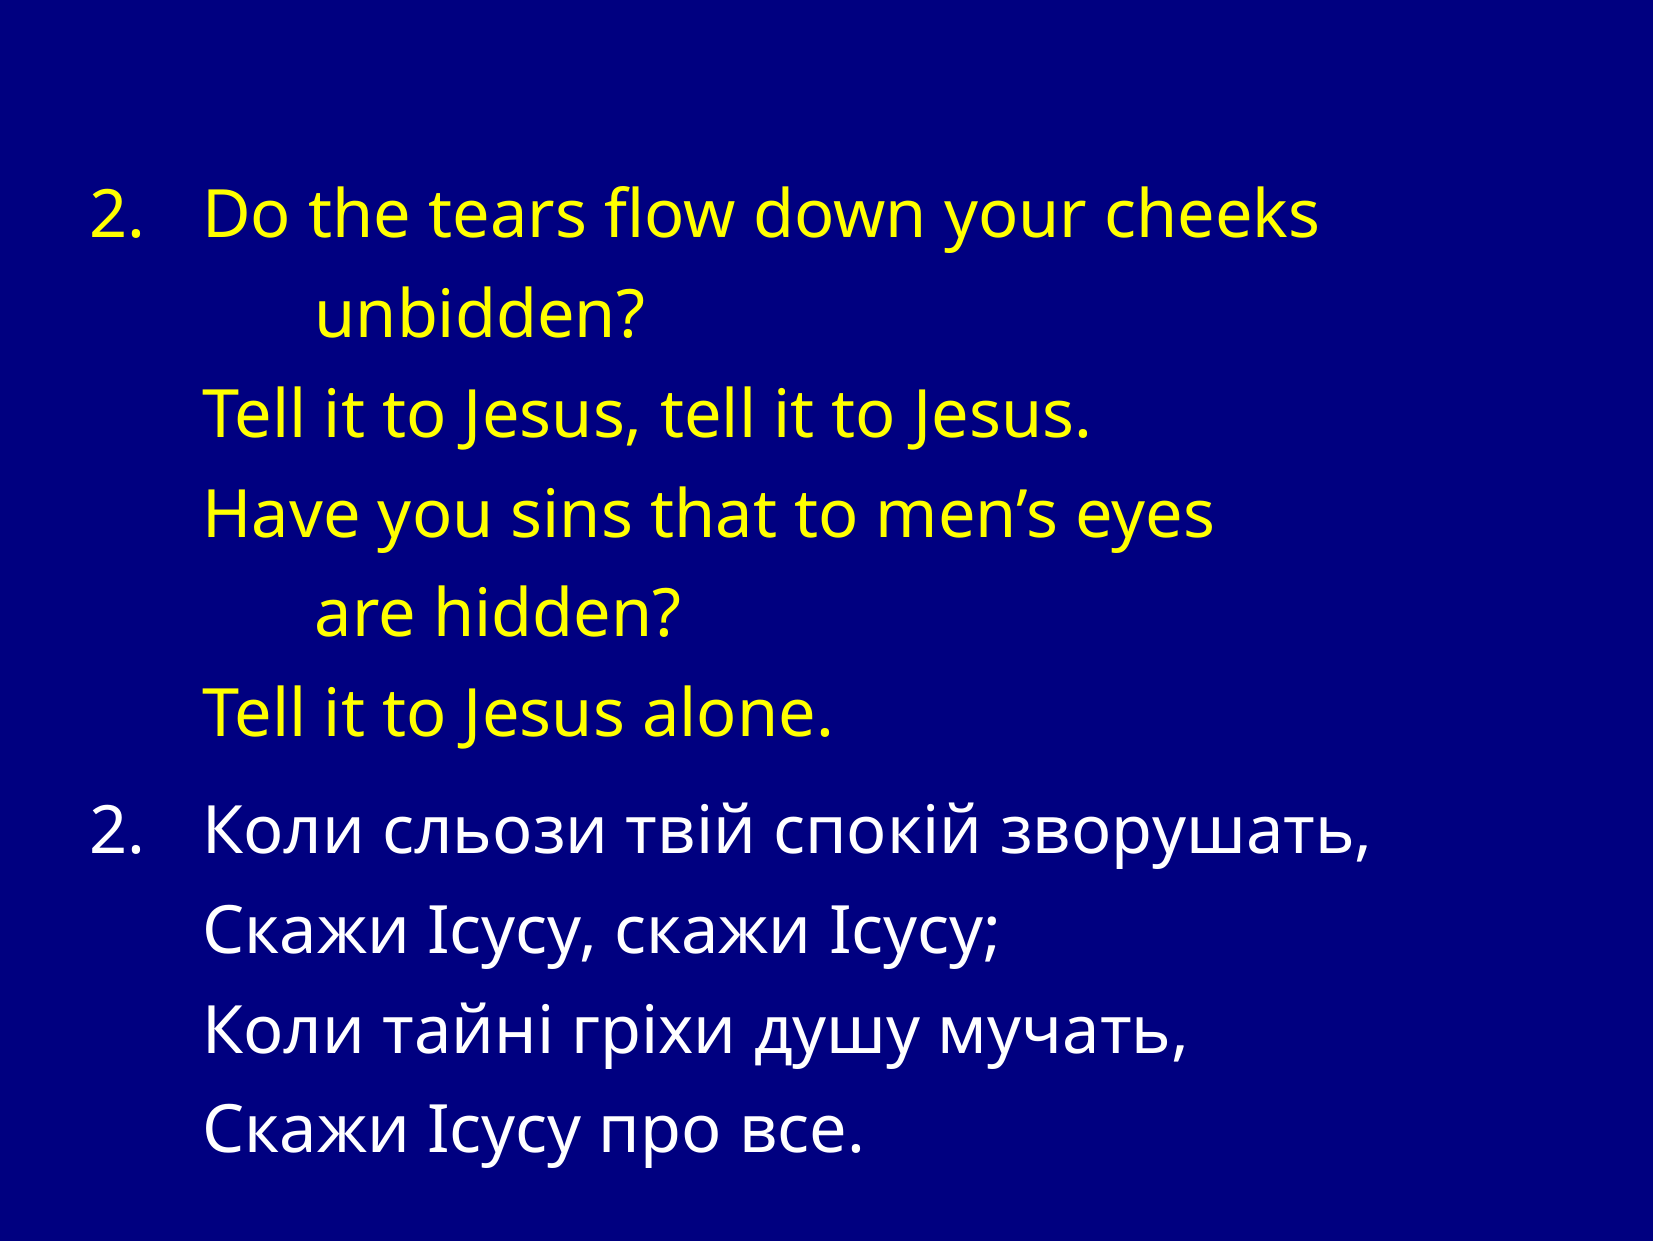

2.	Do the tears flow down your cheeks
		unbidden?
	Tell it to Jesus, tell it to Jesus.
	Have you sins that to men’s eyes
		are hidden?
	Tell it to Jesus alone.
2.	Коли сльози твій спокій зворушать,
	Скажи Ісусу, скажи Ісусу;
	Коли тайні гріхи душу мучать,
	Скажи Ісусу про все.